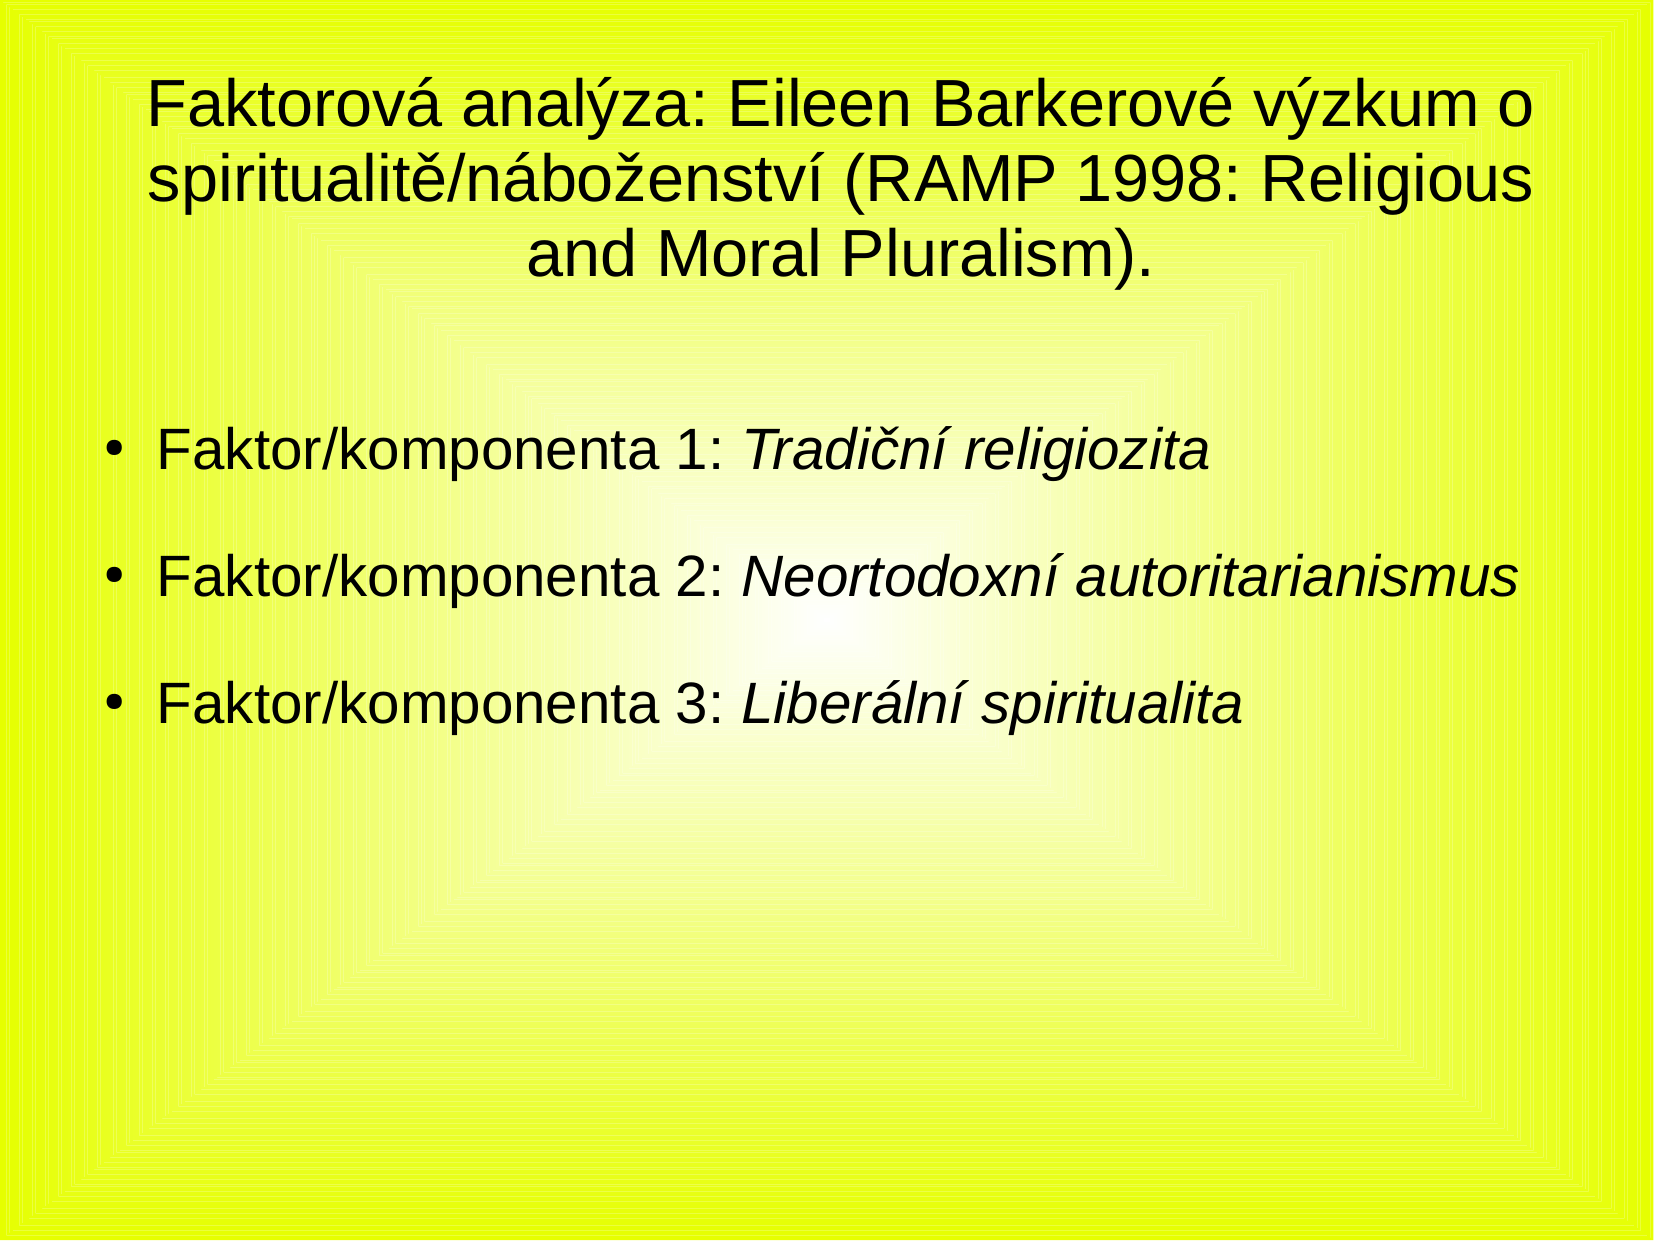

Faktorová analýza: Eileen Barkerové výzkum o spiritualitě/náboženství (RAMP 1998: Religious and Moral Pluralism).
# Faktor/komponenta 1: Tradiční religiozita
Faktor/komponenta 2: Neortodoxní autoritarianismus
Faktor/komponenta 3: Liberální spiritualita